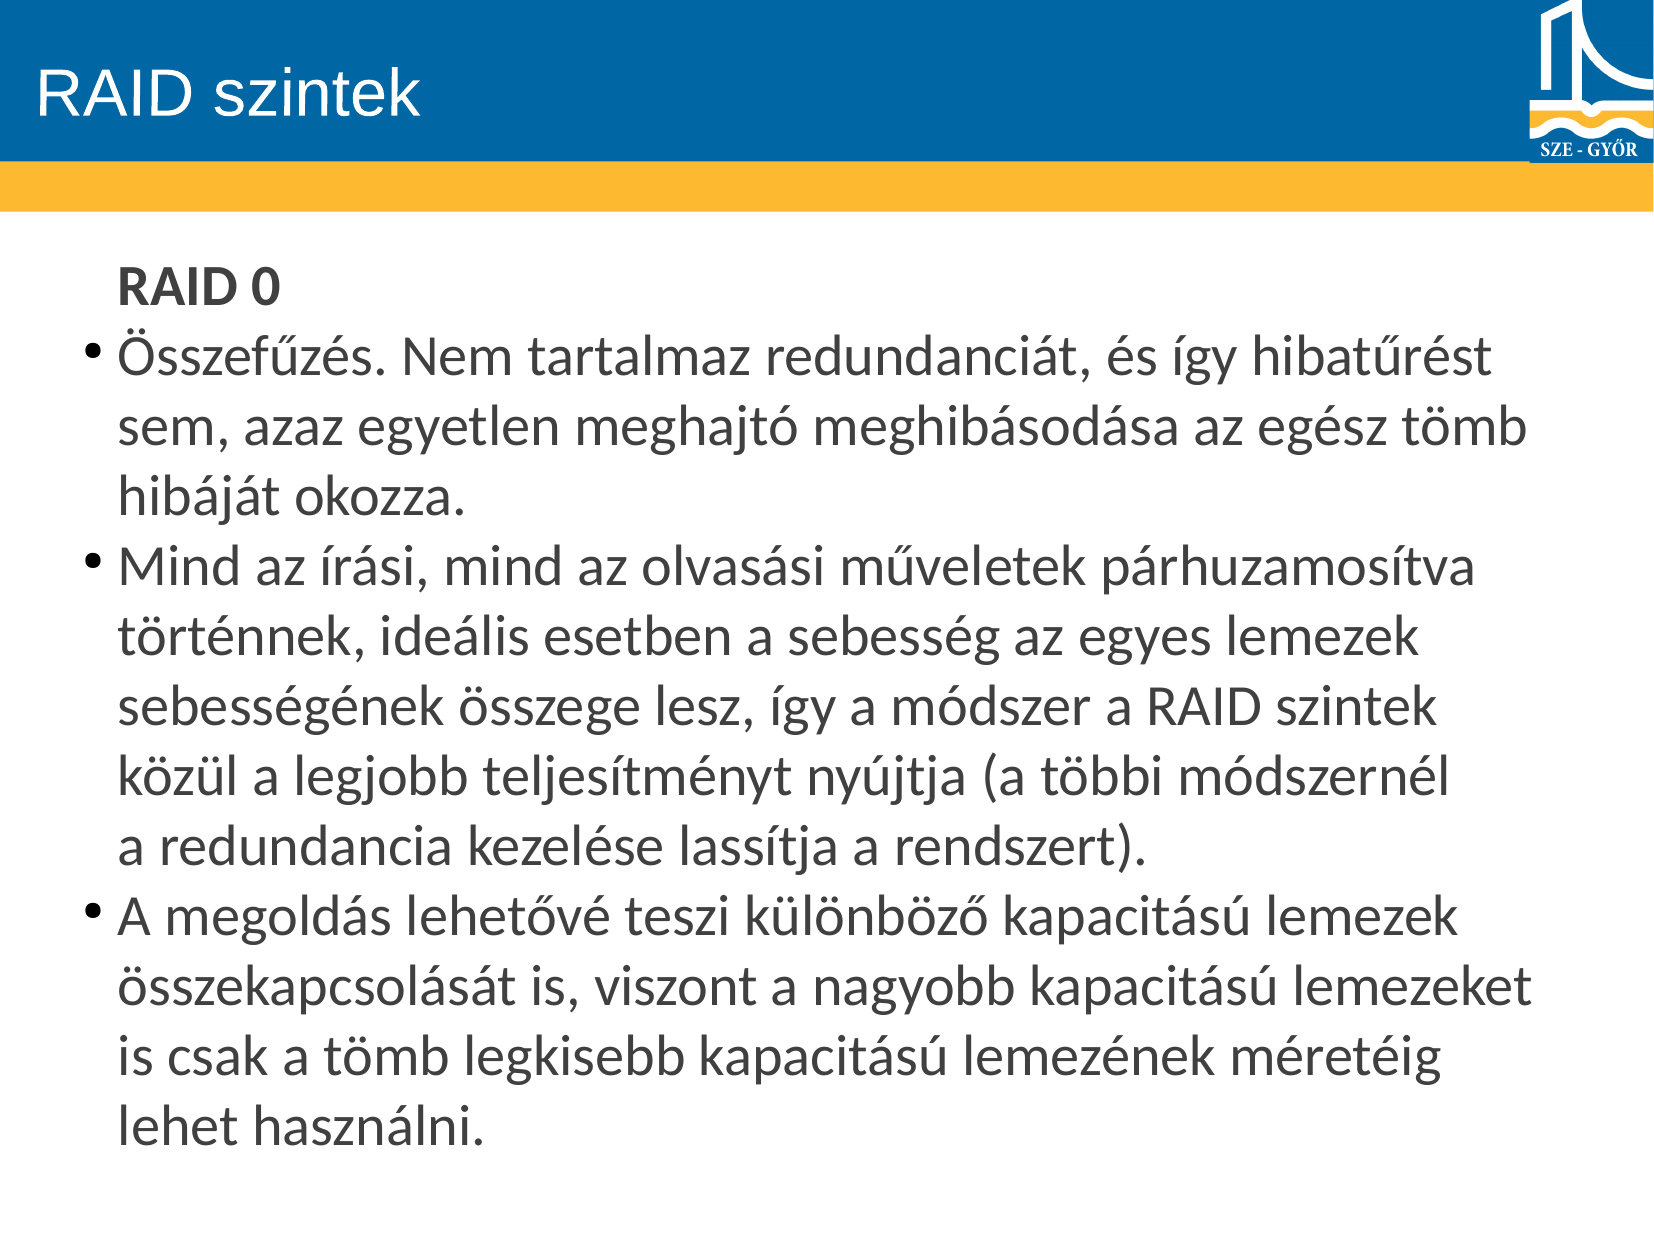

RAID szintek
RAID 0
Összefűzés. Nem tartalmaz redundanciát, és így hibatűrést sem, azaz egyetlen meghajtó meghibásodása az egész tömb hibáját okozza.
Mind az írási, mind az olvasási műveletek párhuzamosítva történnek, ideális esetben a sebesség az egyes lemezek sebességének összege lesz, így a módszer a RAID szintek közül a legjobb teljesítményt nyújtja (a többi módszernél
a redundancia kezelése lassítja a rendszert).
A megoldás lehetővé teszi különböző kapacitású lemezek összekapcsolását is, viszont a nagyobb kapacitású lemezeket is csak a tömb legkisebb kapacitású lemezének méretéig lehet használni.